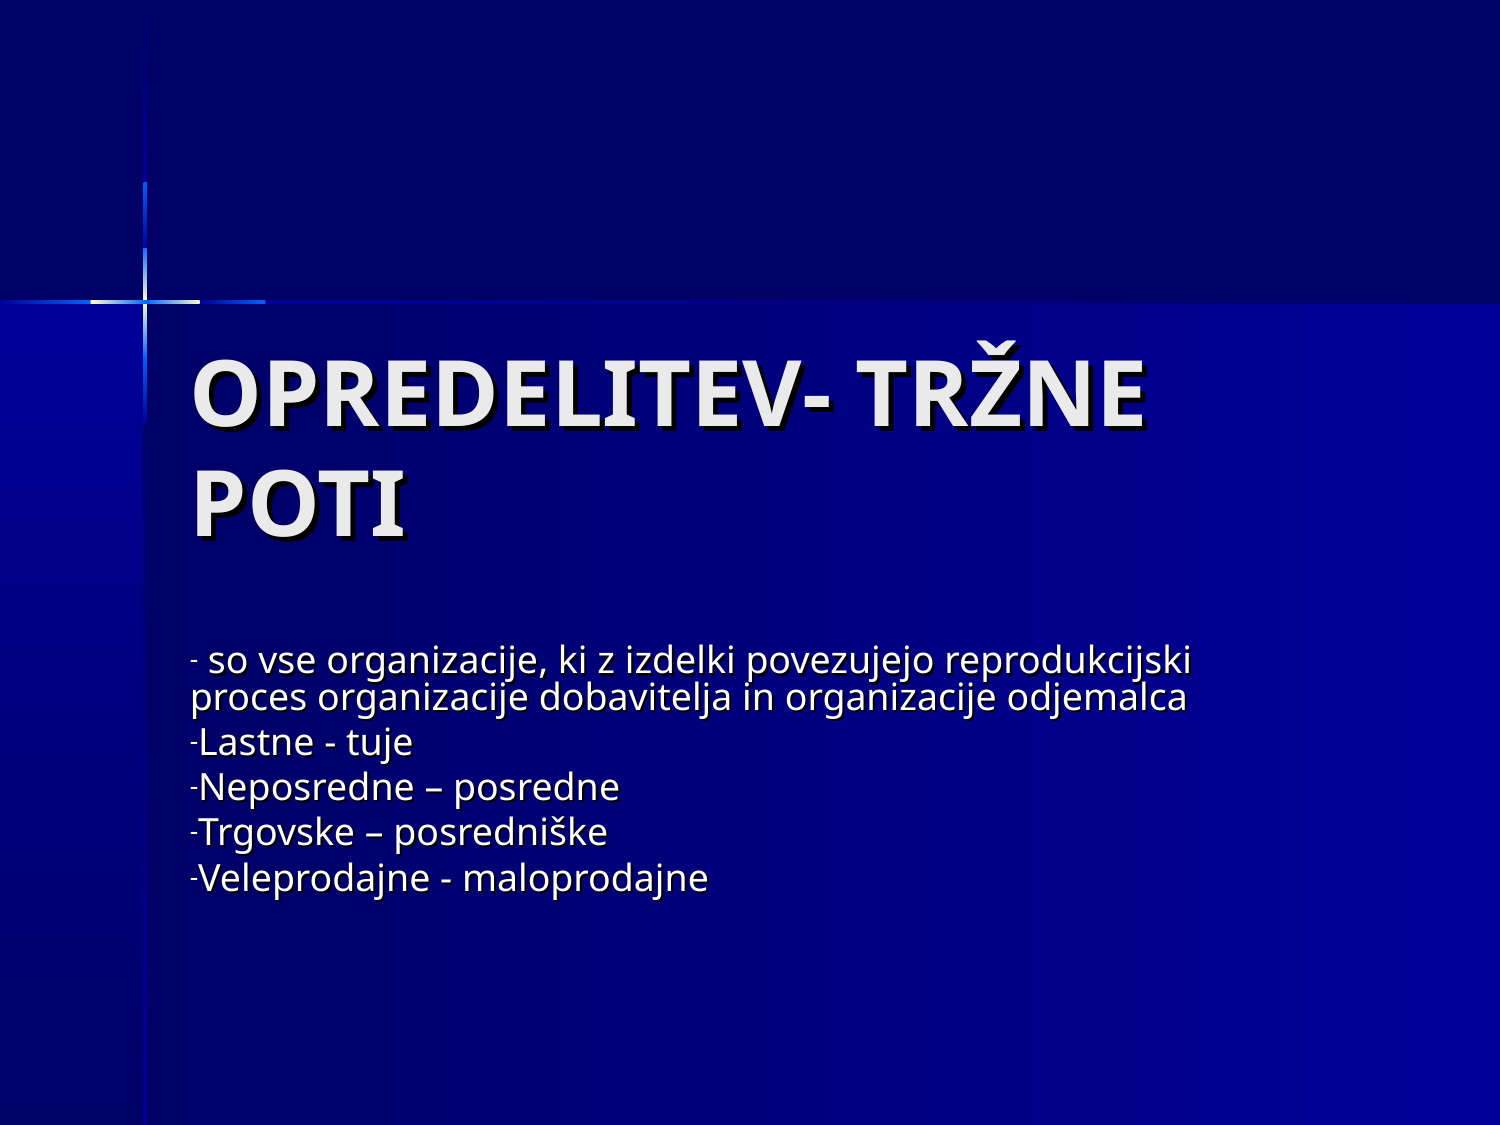

# OPREDELITEV- TRŽNE POTI
 so vse organizacije, ki z izdelki povezujejo reprodukcijski proces organizacije dobavitelja in organizacije odjemalca
Lastne - tuje
Neposredne – posredne
Trgovske – posredniške
Veleprodajne - maloprodajne